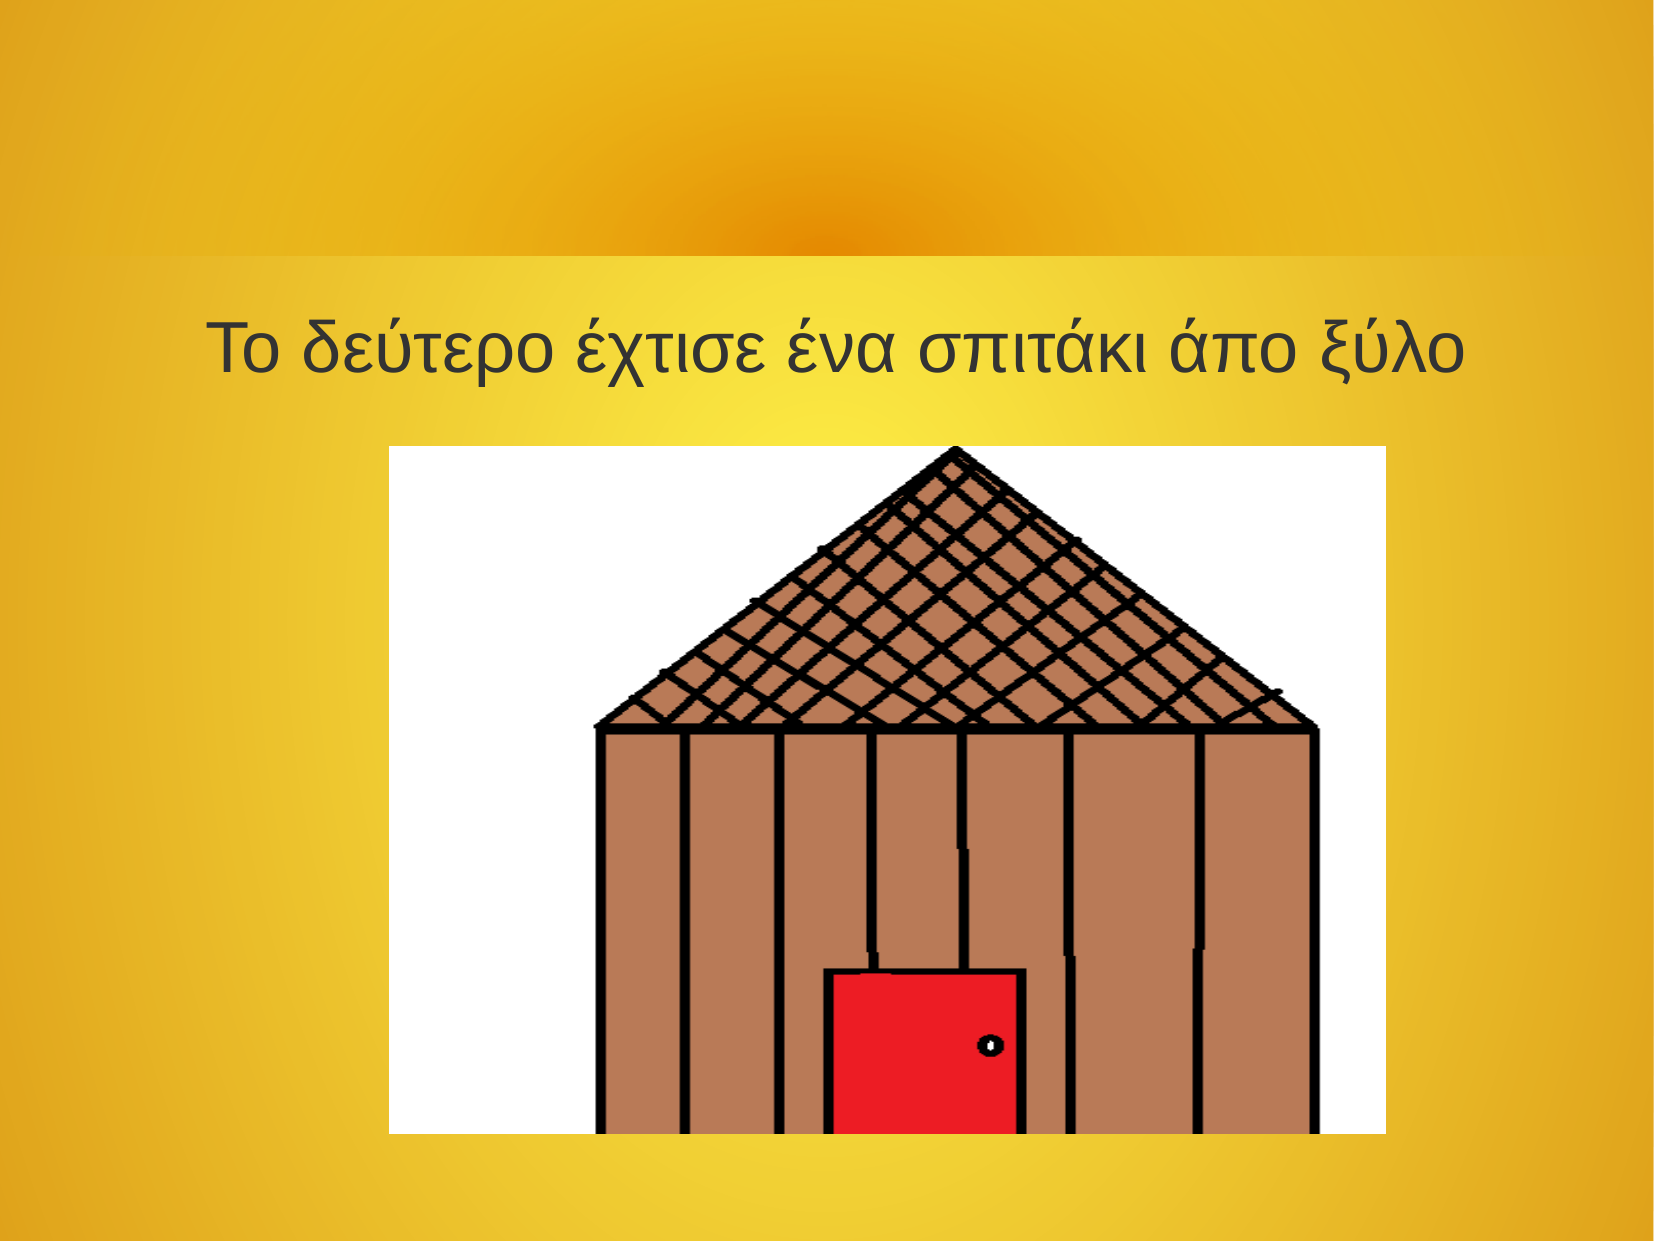

#
Το δεύτερο έχτισε ένα σπιτάκι άπο ξύλο